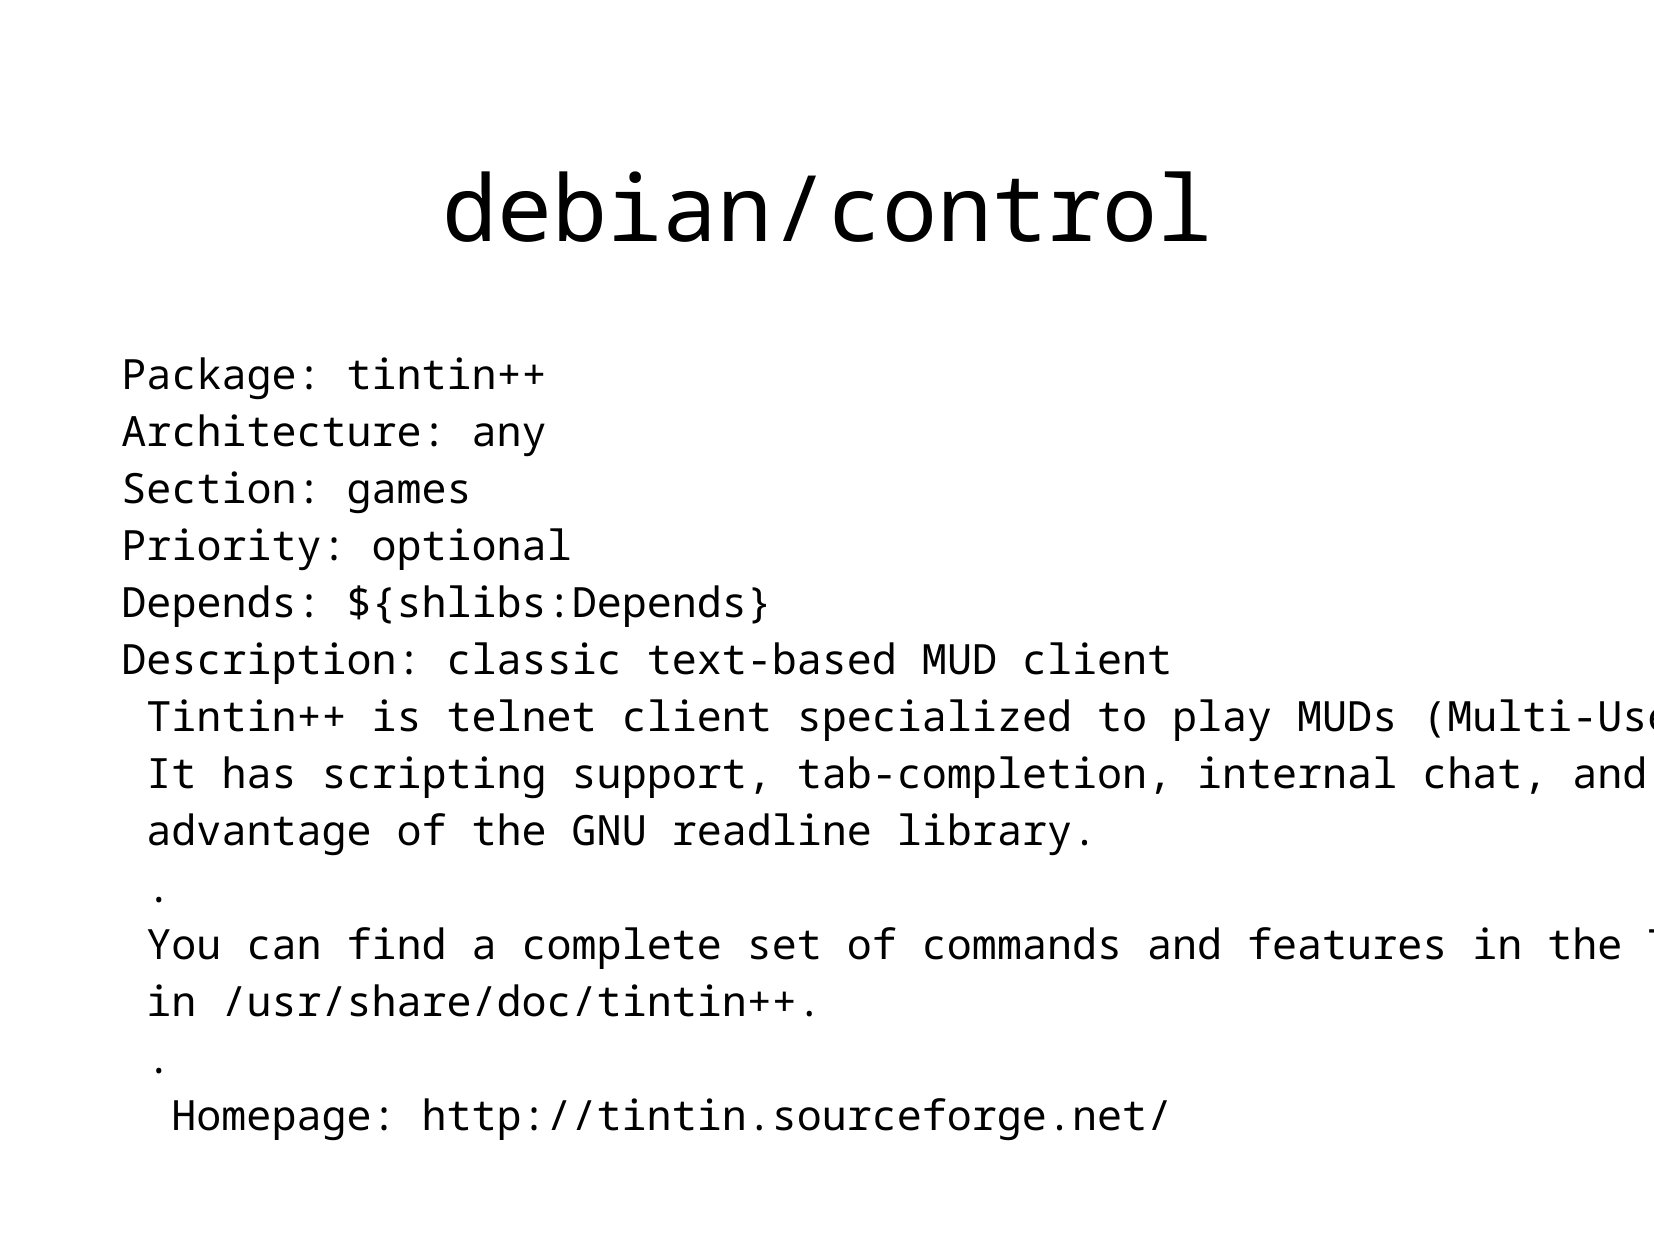

# debian/control
Package: tintin++
Architecture: any
Section: games
Priority: optional
Depends: ${shlibs:Depends}
Description: classic text-based MUD client
 Tintin++ is telnet client specialized to play MUDs (Multi-User Dungeons).
 It has scripting support, tab-completion, internal chat, and takes
 advantage of the GNU readline library.
 .
 You can find a complete set of commands and features in the Tintin++ manual,
 in /usr/share/doc/tintin++.
 .
 Homepage: http://tintin.sourceforge.net/